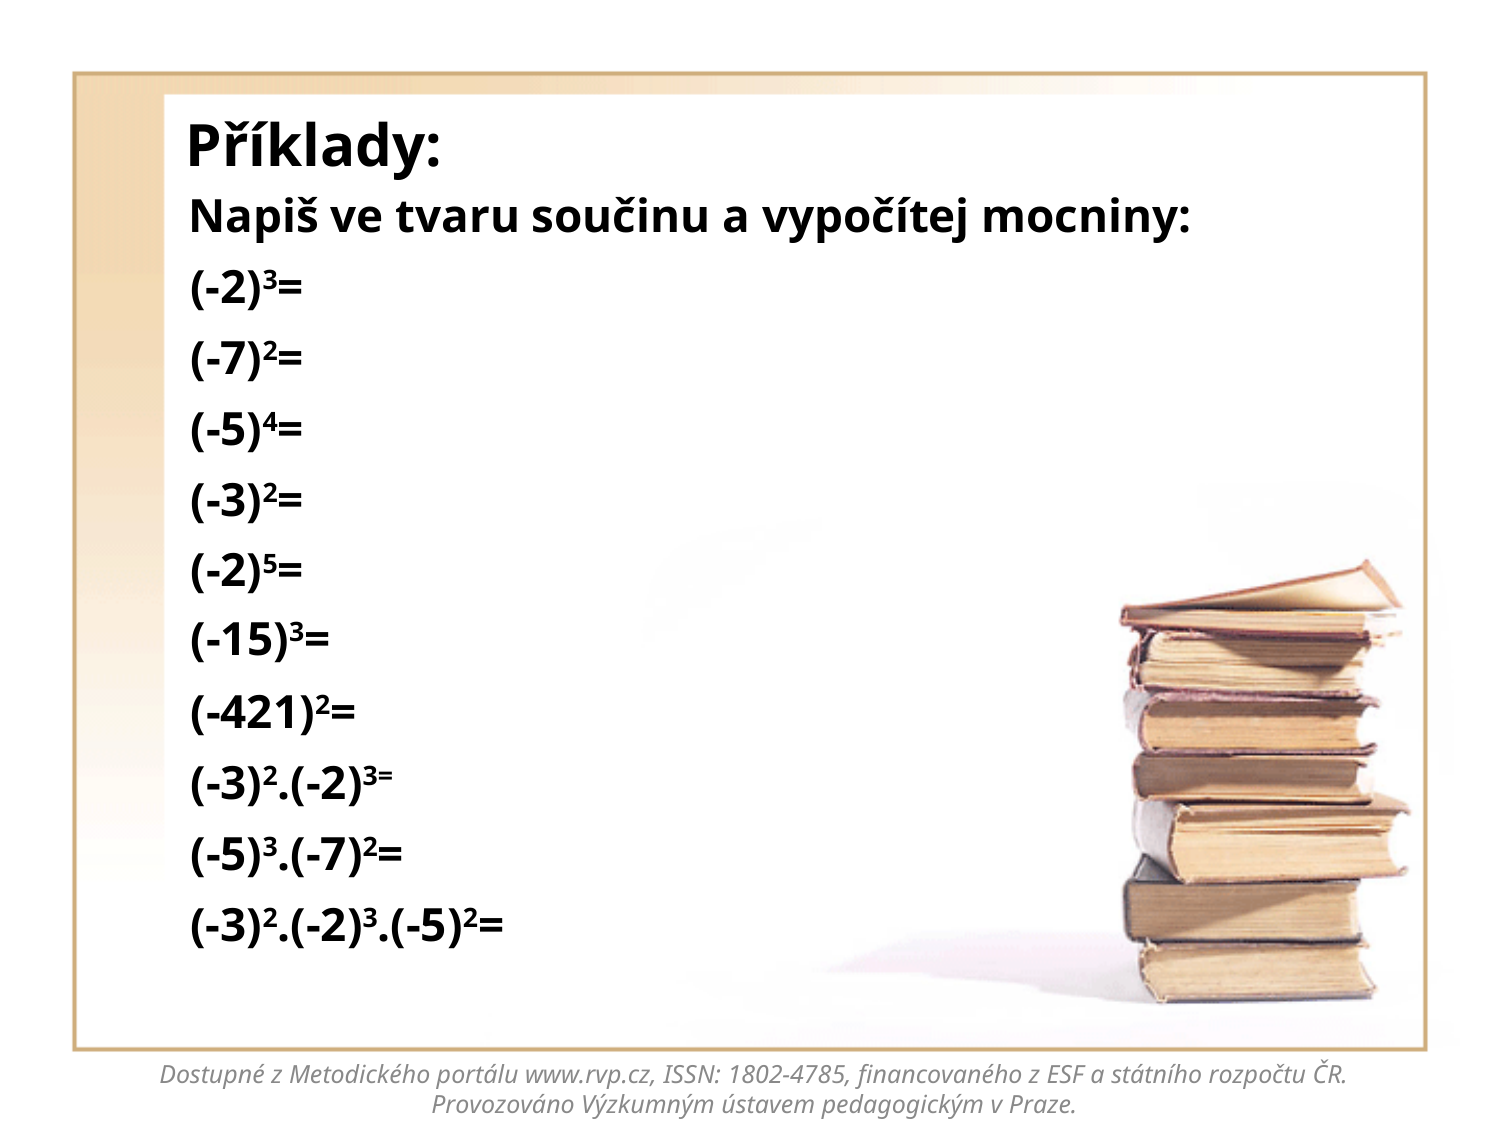

Příklady:
Napiš ve tvaru součinu a vypočítej mocniny:
(-2)3=
(-7)2=
(-5)4=
(-3)2=
(-2)5=
(-15)3=
(-421)2=
(-3)2.(-2)3=
(-5)3.(-7)2=
(-3)2.(-2)3.(-5)2=